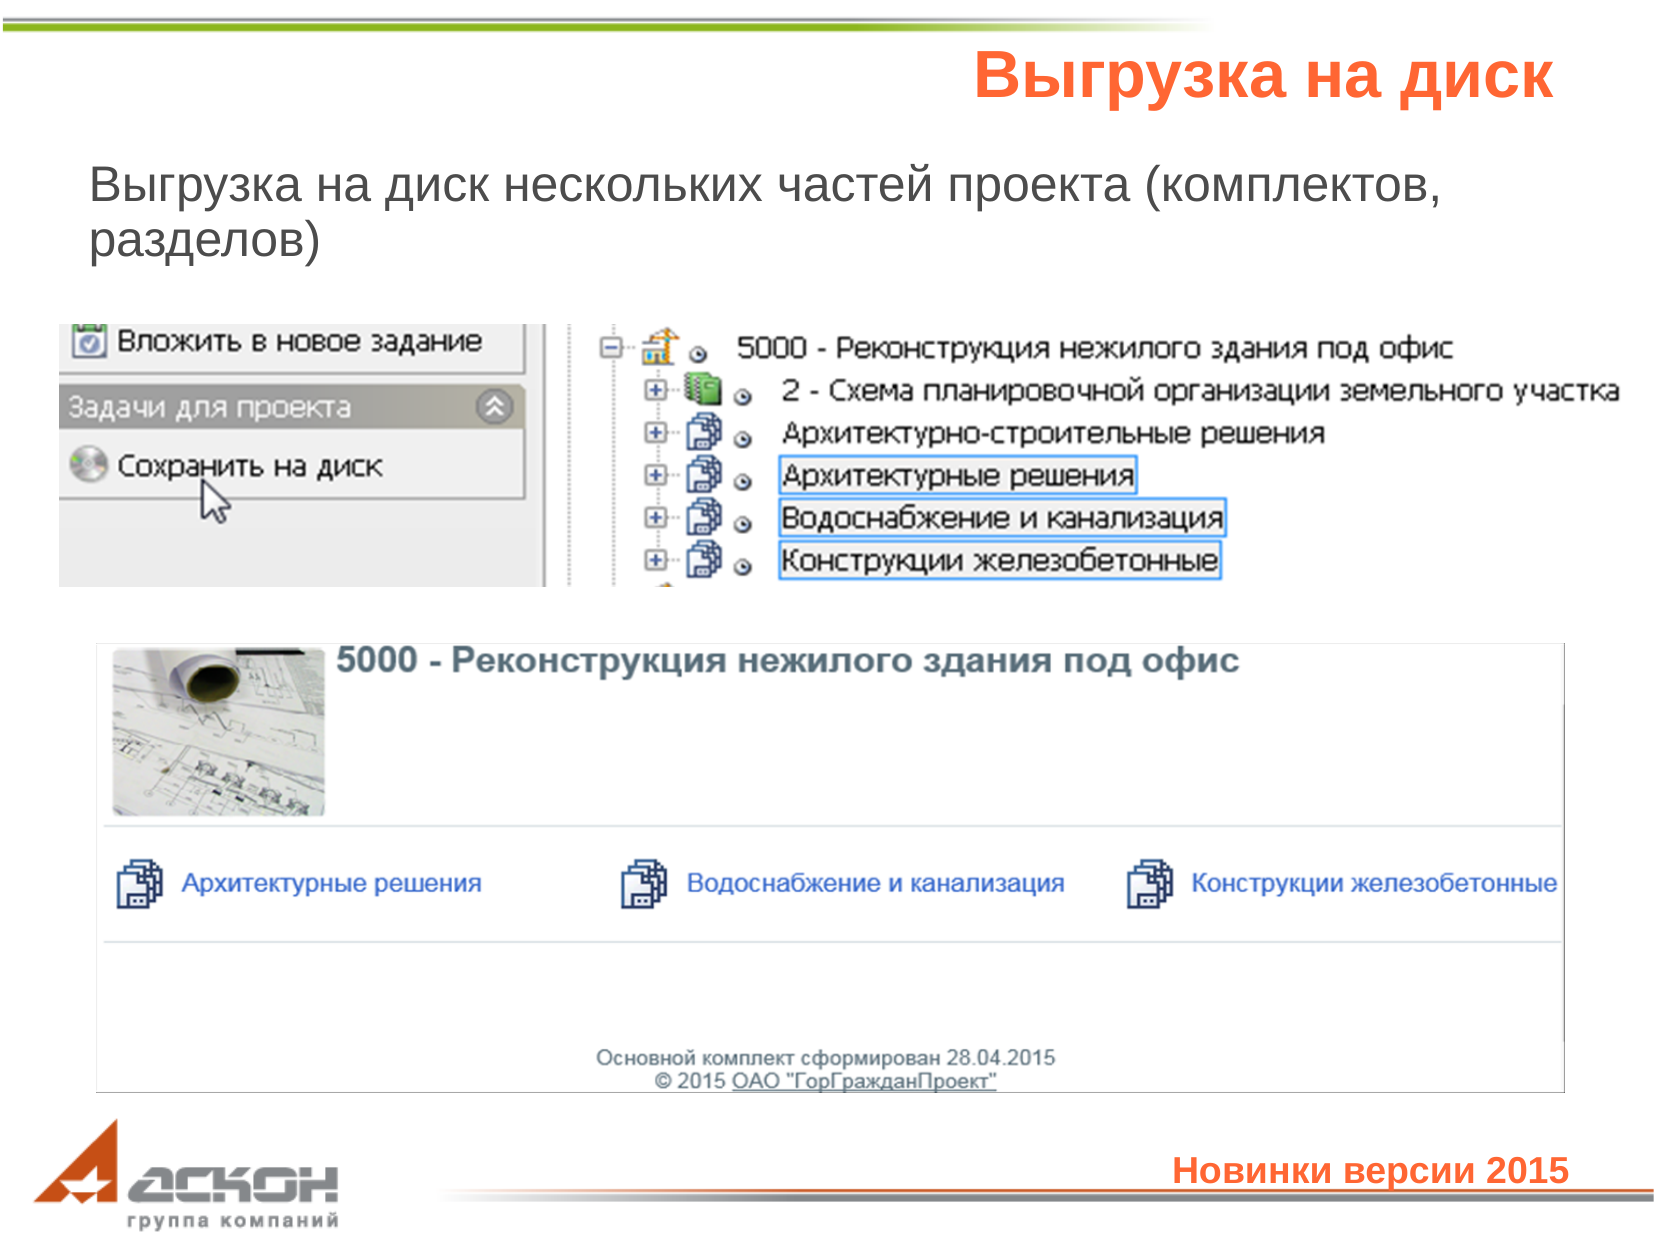

# Выгрузка на диск
Выгрузка на диск нескольких частей проекта (комплектов, разделов)